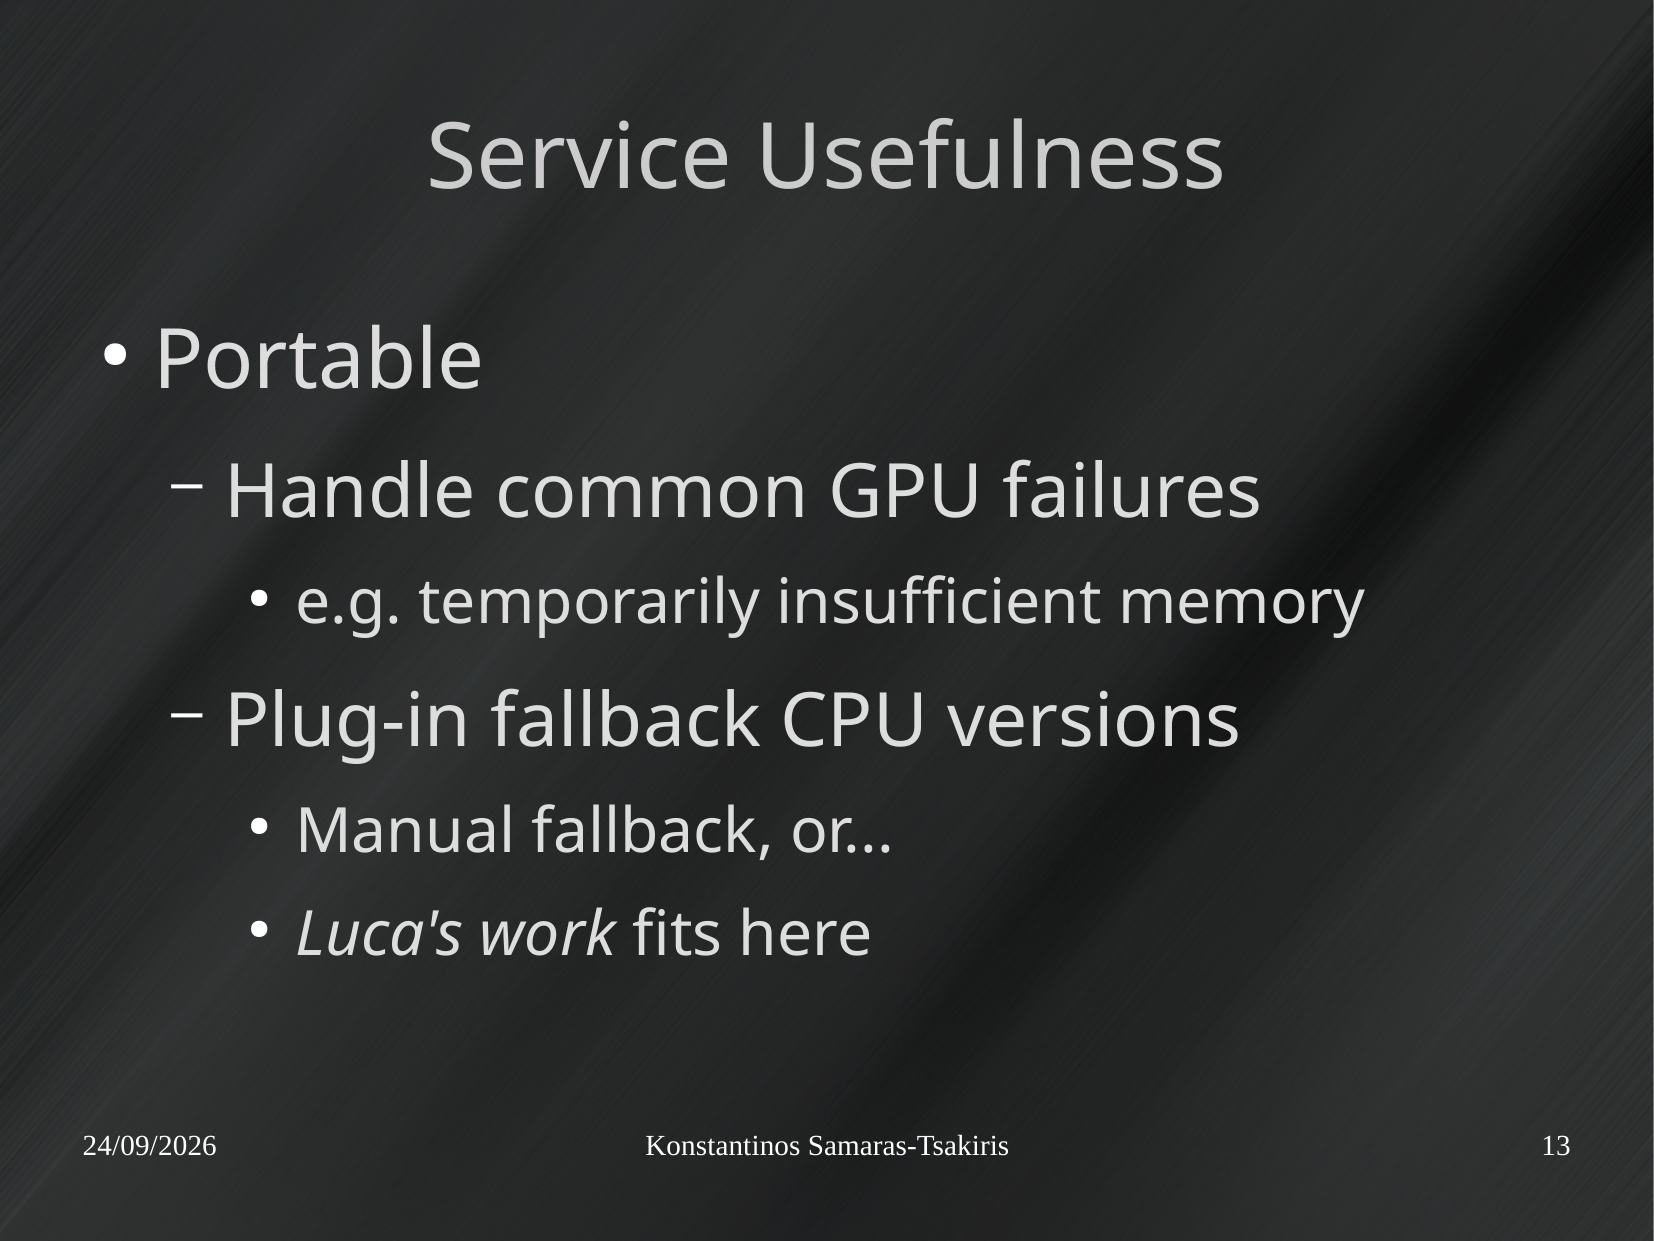

# Service Usefulness
Portable
Handle common GPU failures
e.g. temporarily insufficient memory
Plug-in fallback CPU versions
Manual fallback, or...
Luca's work fits here
Konstantinos Samaras-Tsakiris
13